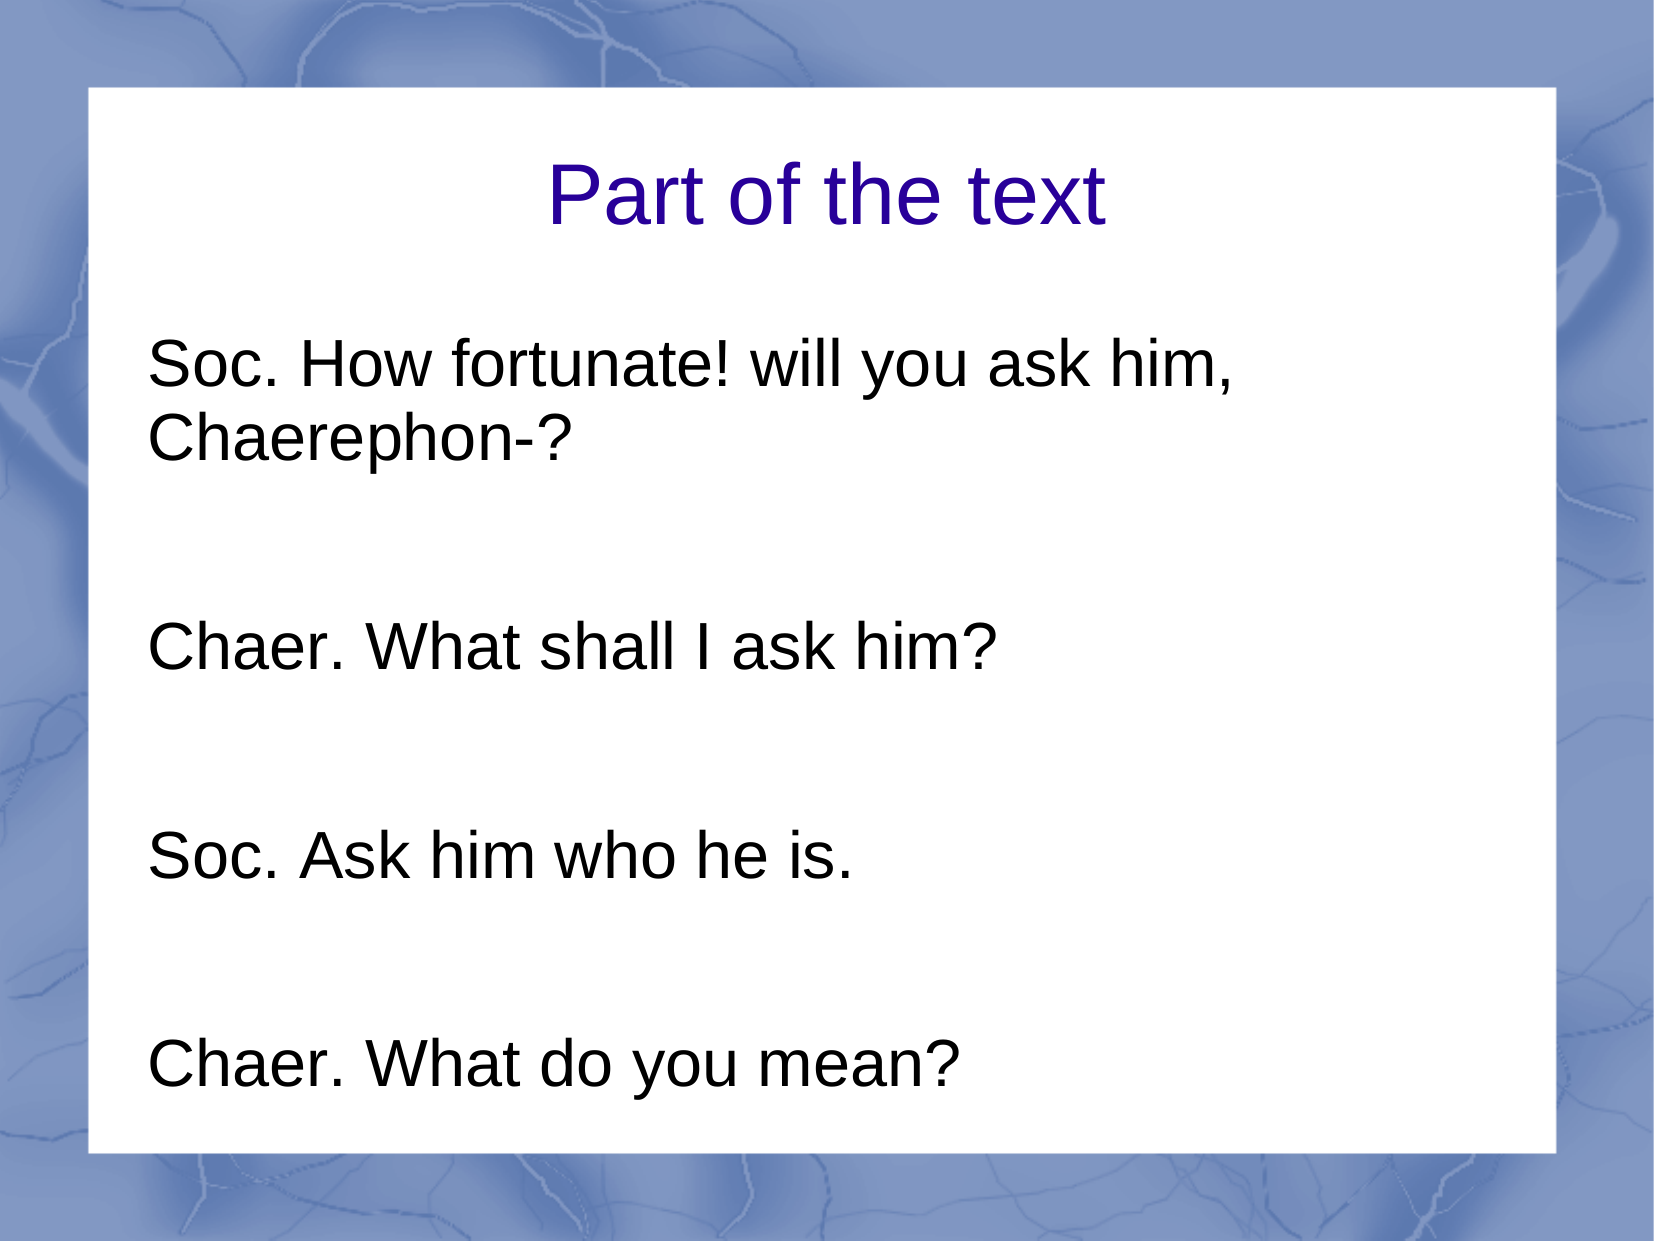

# Part of the text
Soc. How fortunate! will you ask him, Chaerephon-?
Chaer. What shall I ask him?
Soc. Ask him who he is.
Chaer. What do you mean?